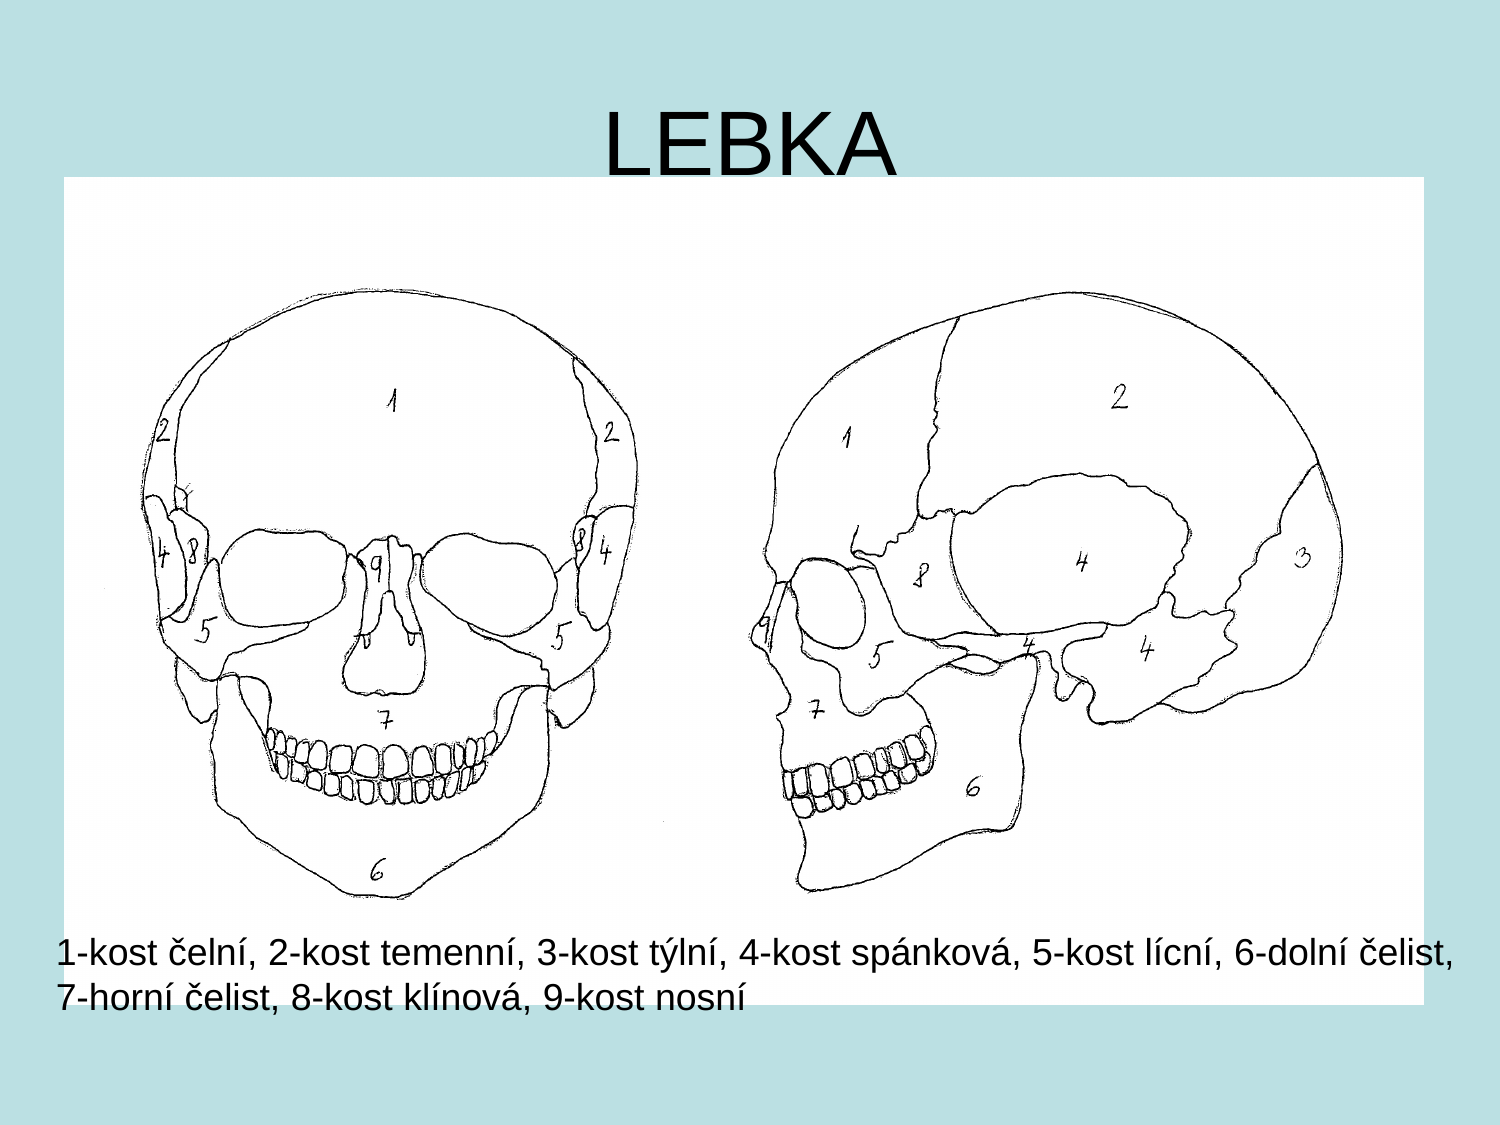

# LEBKA
1-kost čelní, 2-kost temenní, 3-kost týlní, 4-kost spánková, 5-kost lícní, 6-dolní čelist,
7-horní čelist, 8-kost klínová, 9-kost nosní